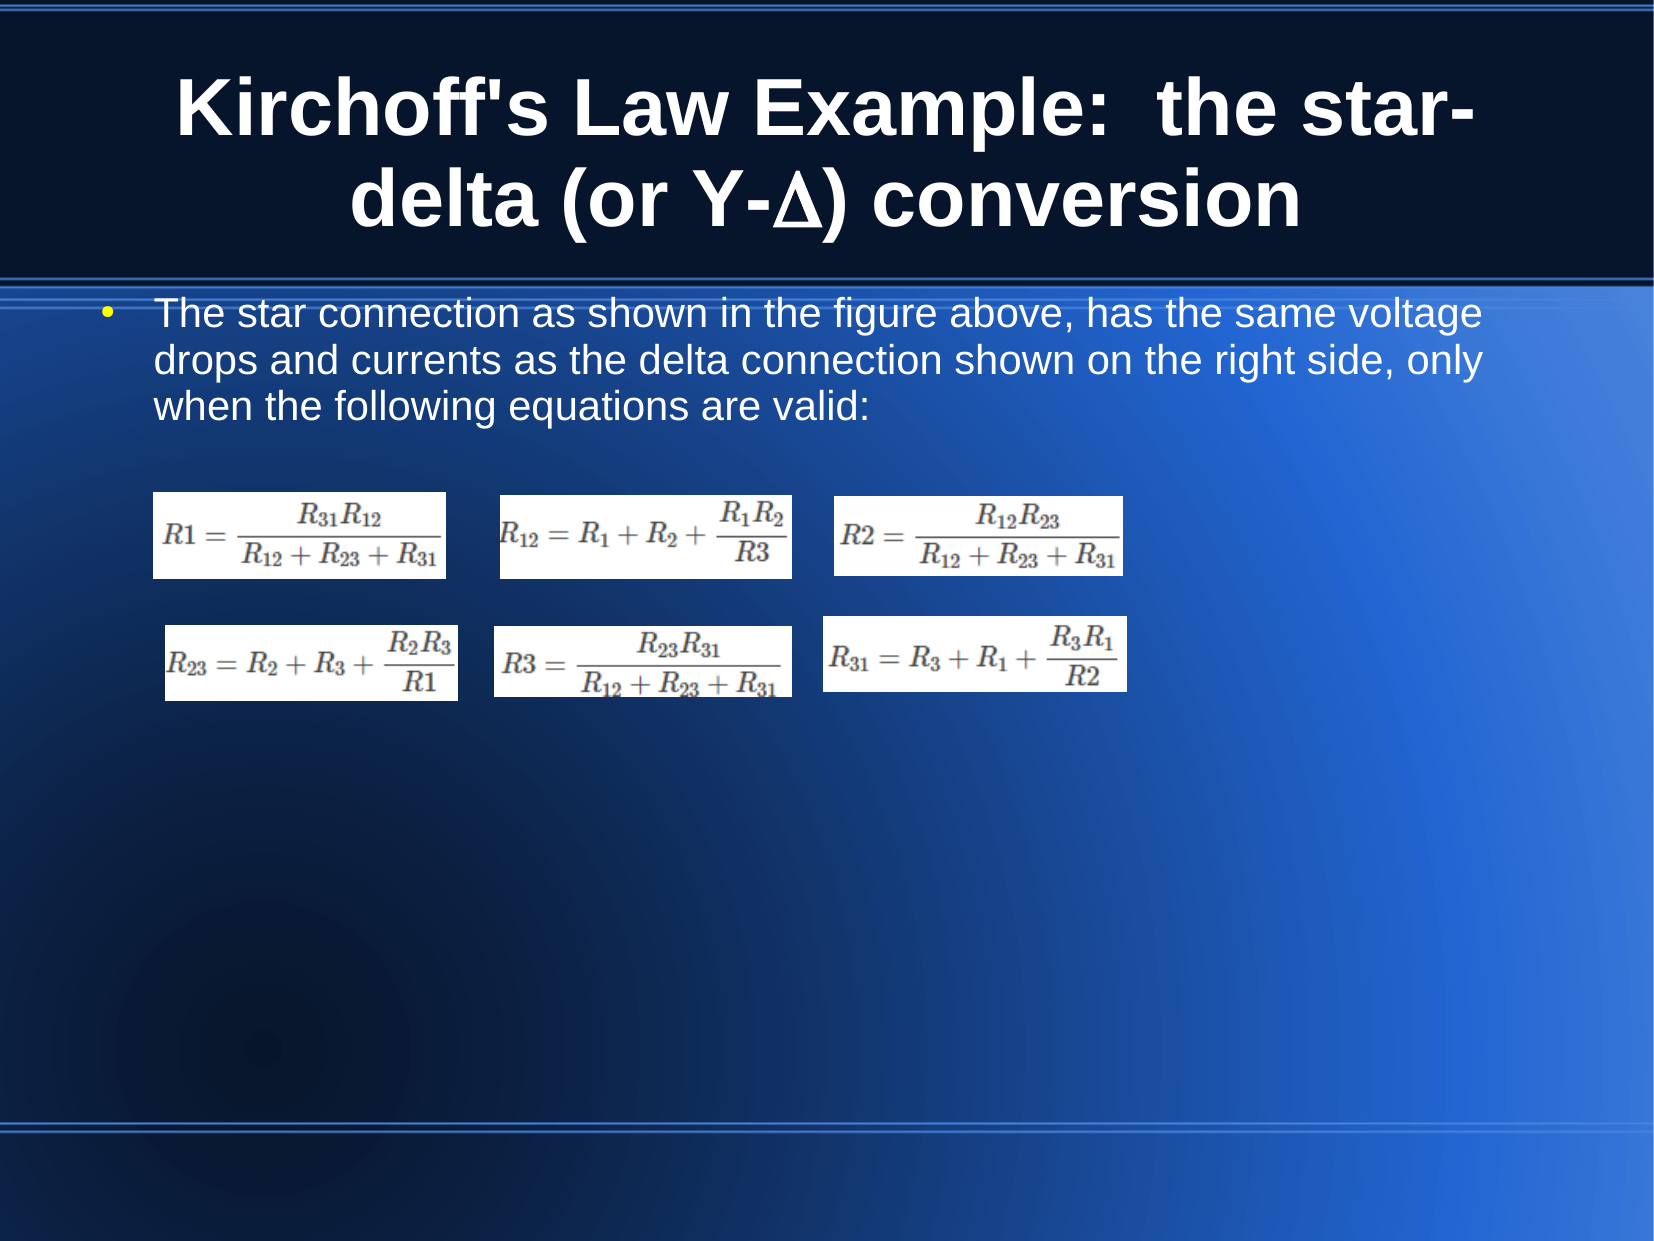

# Kirchoff's Law Example: the star-delta (or Y-D) conversion
The star connection as shown in the figure above, has the same voltage drops and currents as the delta connection shown on the right side, only when the following equations are valid: